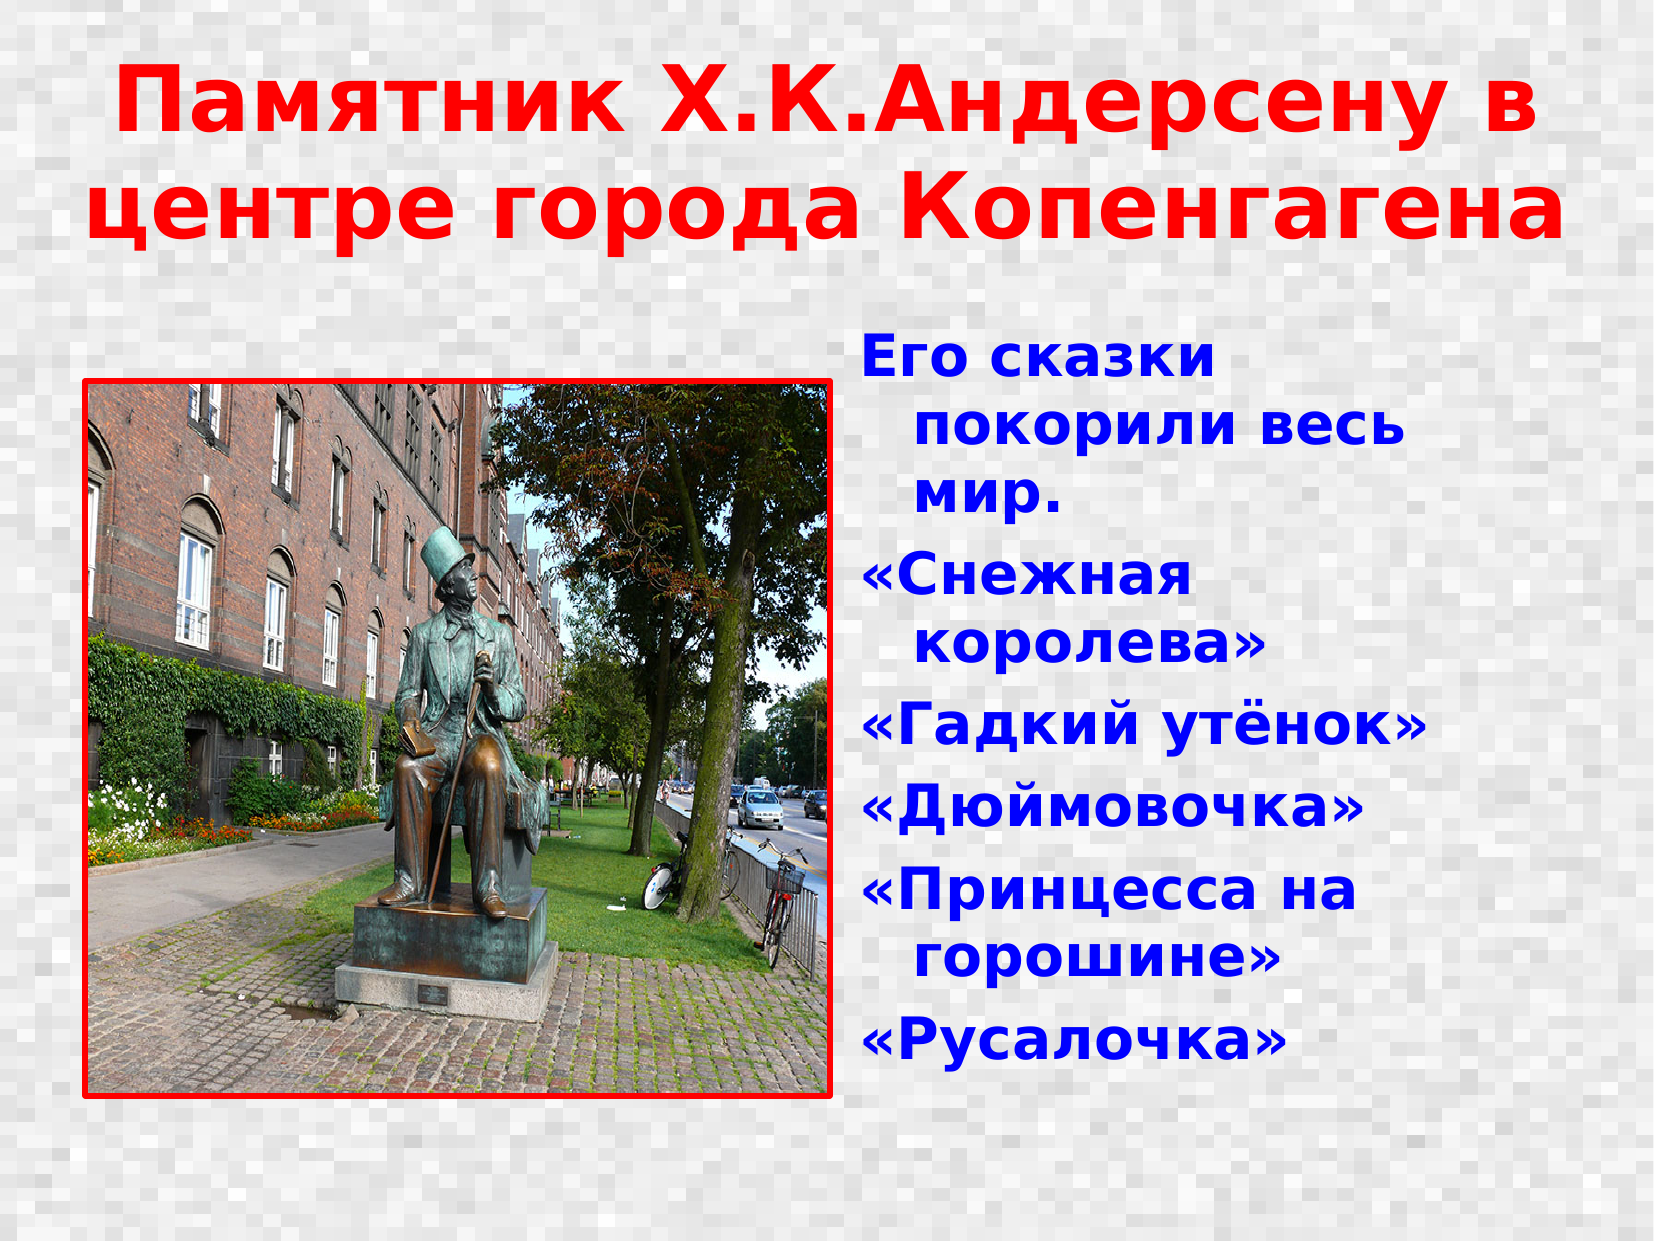

# Памятник Х.К.Андерсену в центре города Копенгагена
Его сказки покорили весь мир.
«Снежная королева»
«Гадкий утёнок»
«Дюймовочка»
«Принцесса на горошине»
«Русалочка»